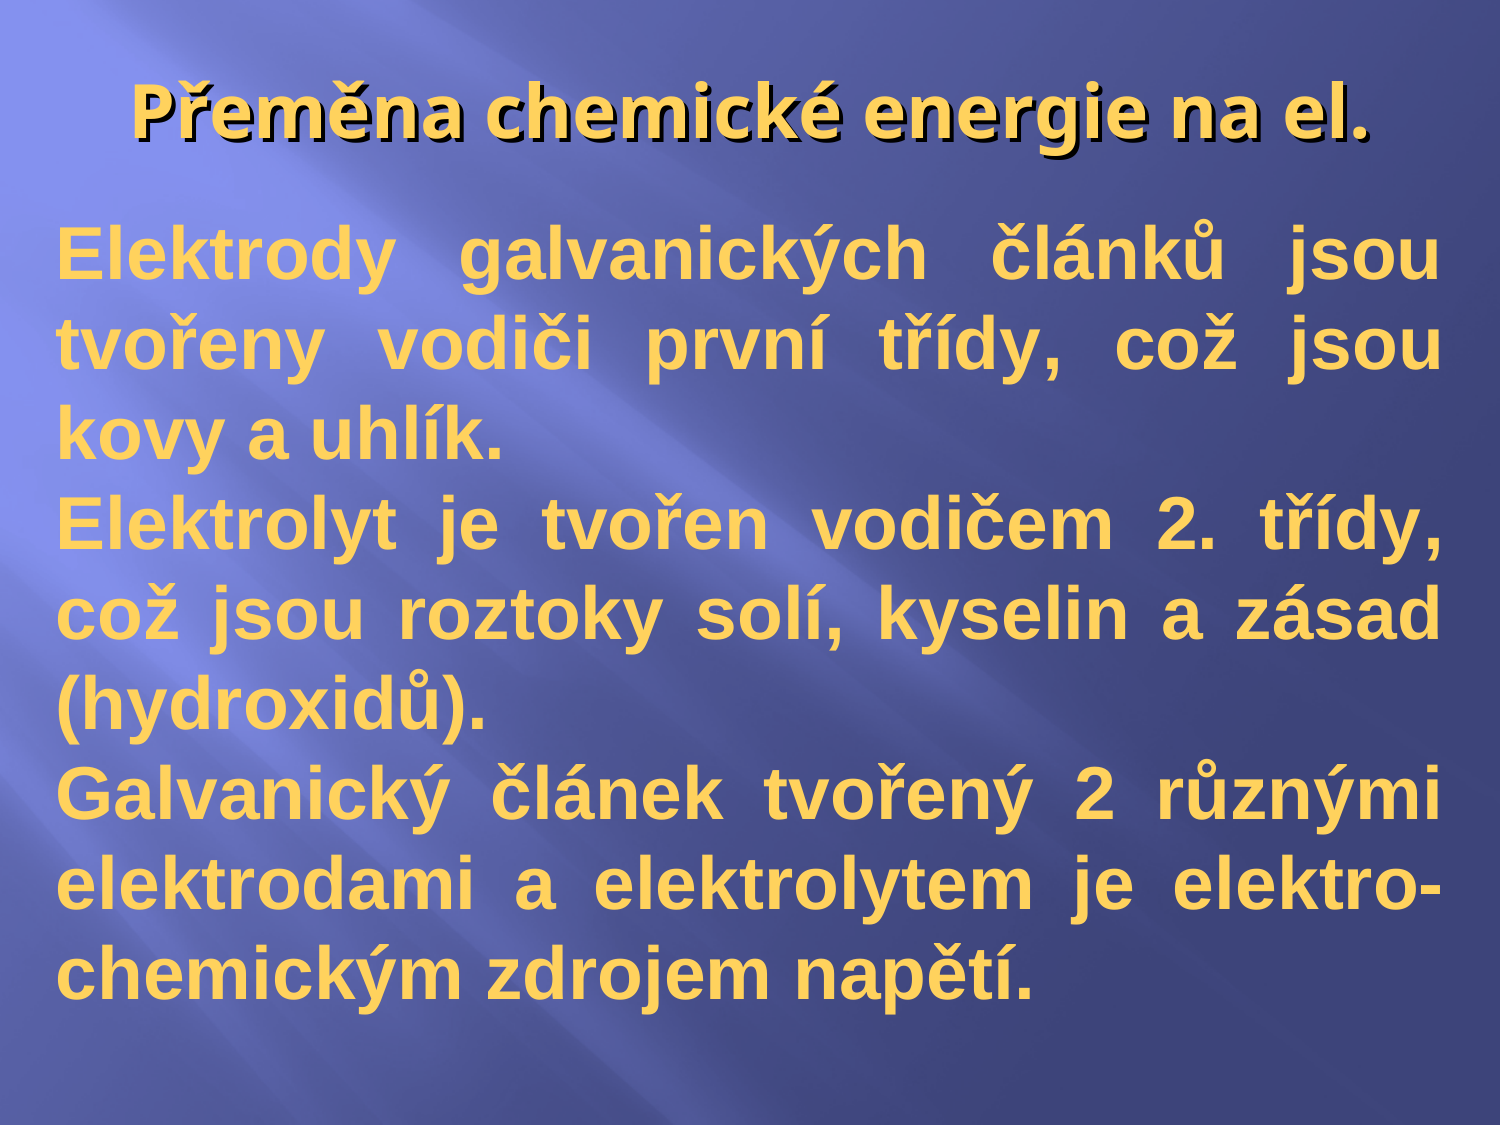

# Přeměna chemické energie na el.
Elektrody galvanických článků jsou tvořeny vodiči první třídy, což jsou kovy a uhlík.
Elektrolyt je tvořen vodičem 2. třídy, což jsou roztoky solí, kyselin a zásad (hydroxidů).
Galvanický článek tvořený 2 různými elektrodami a elektrolytem je elektro-chemickým zdrojem napětí.